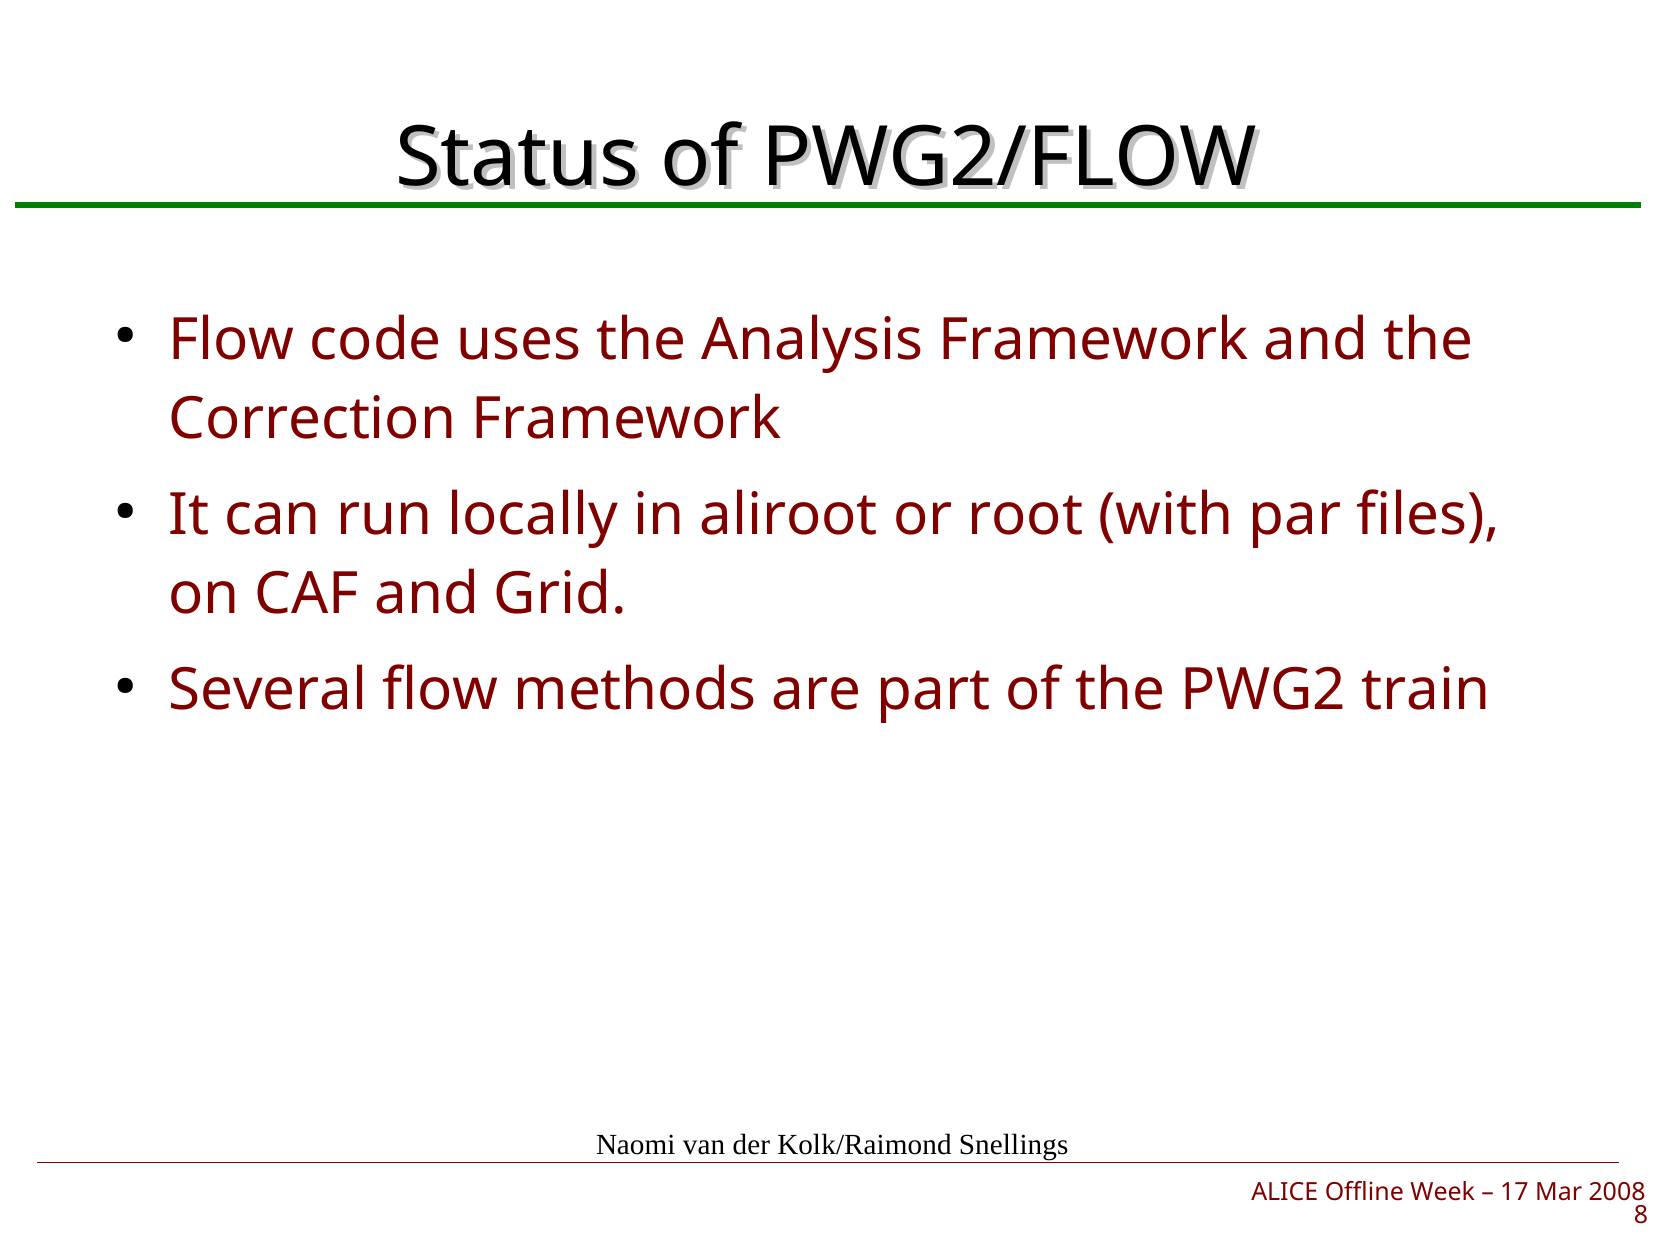

# Status of PWG2/FLOW
Flow code uses the Analysis Framework and the Correction Framework
It can run locally in aliroot or root (with par files), on CAF and Grid.
Several flow methods are part of the PWG2 train
Naomi van der Kolk/Raimond Snellings